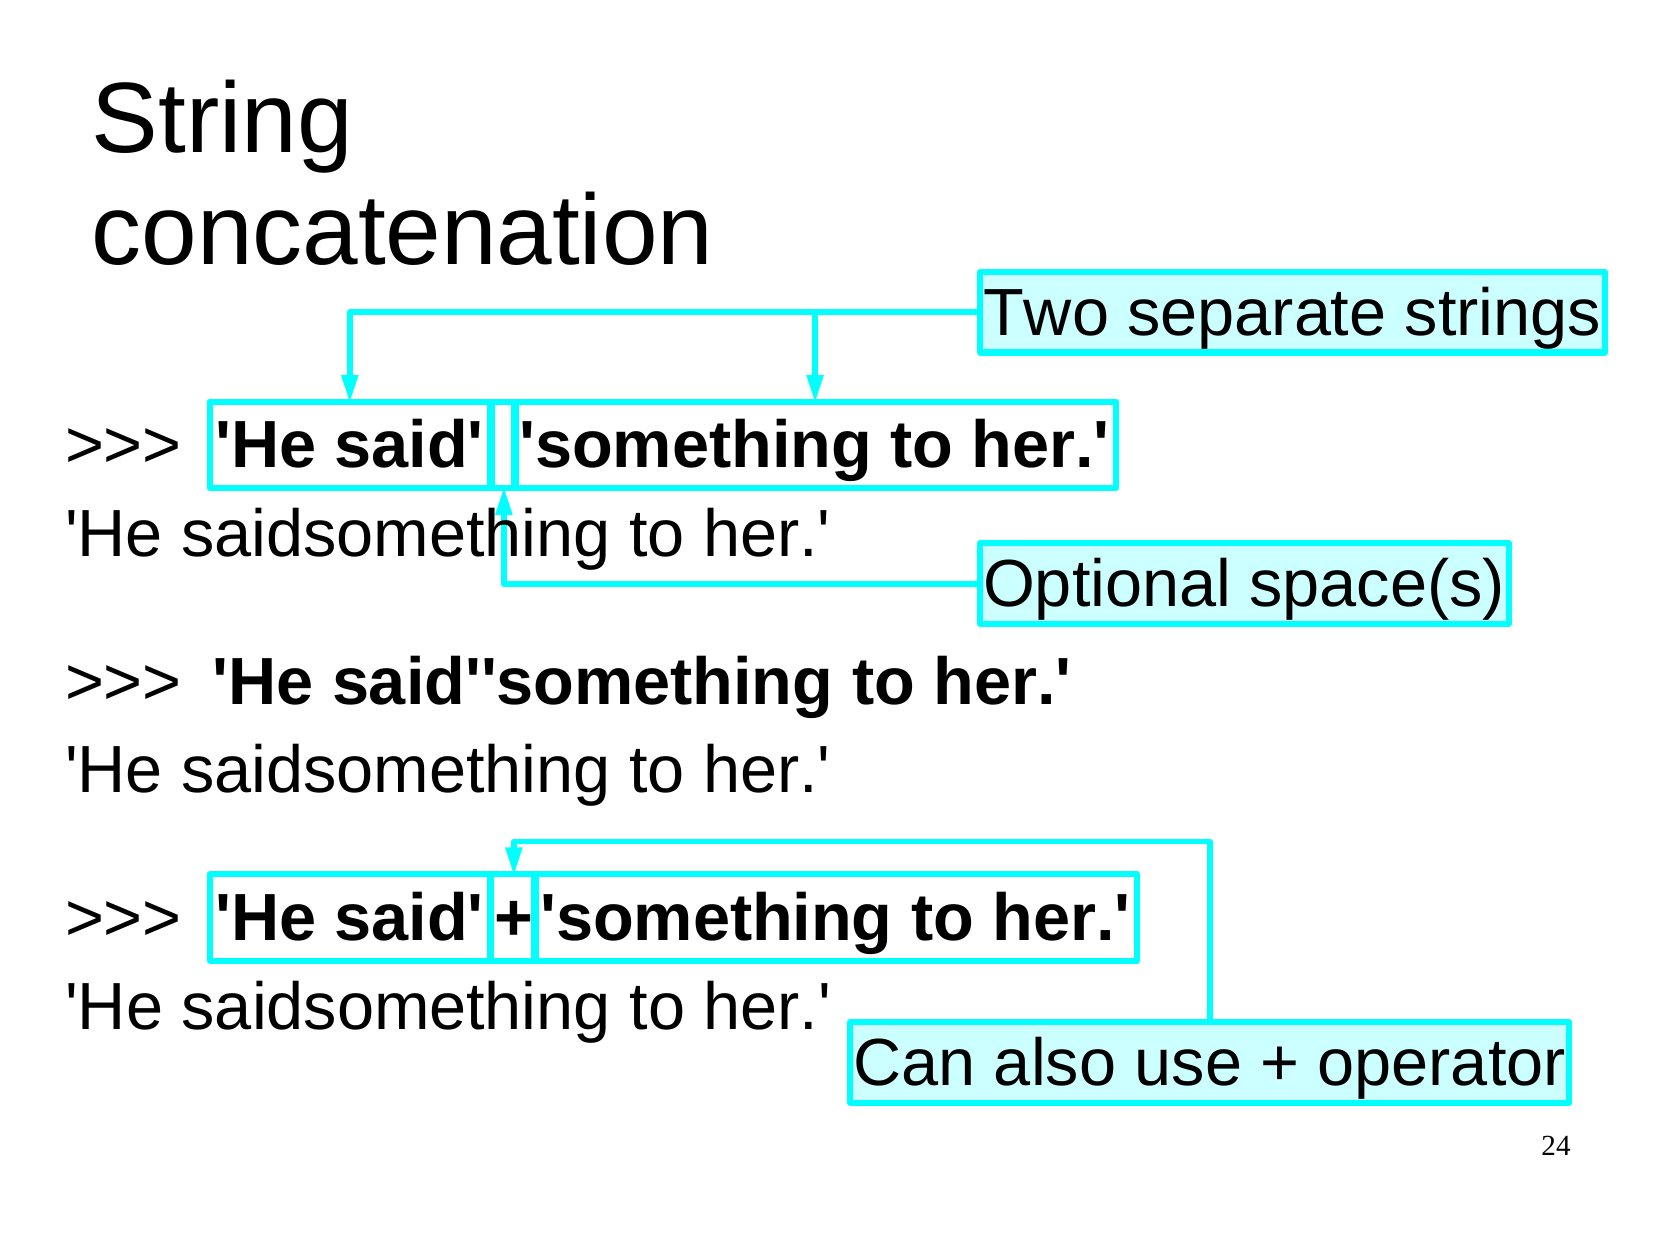

String
concatenation
Two separate strings
'He said'
>>>
'something to her.'
'He saidsomething to her.'
Optional space(s)
>>>
'He said''something to her.'
'He saidsomething to her.'
'He said'
+
'something to her.'
>>>
'He saidsomething to her.'
Can also use + operator
24